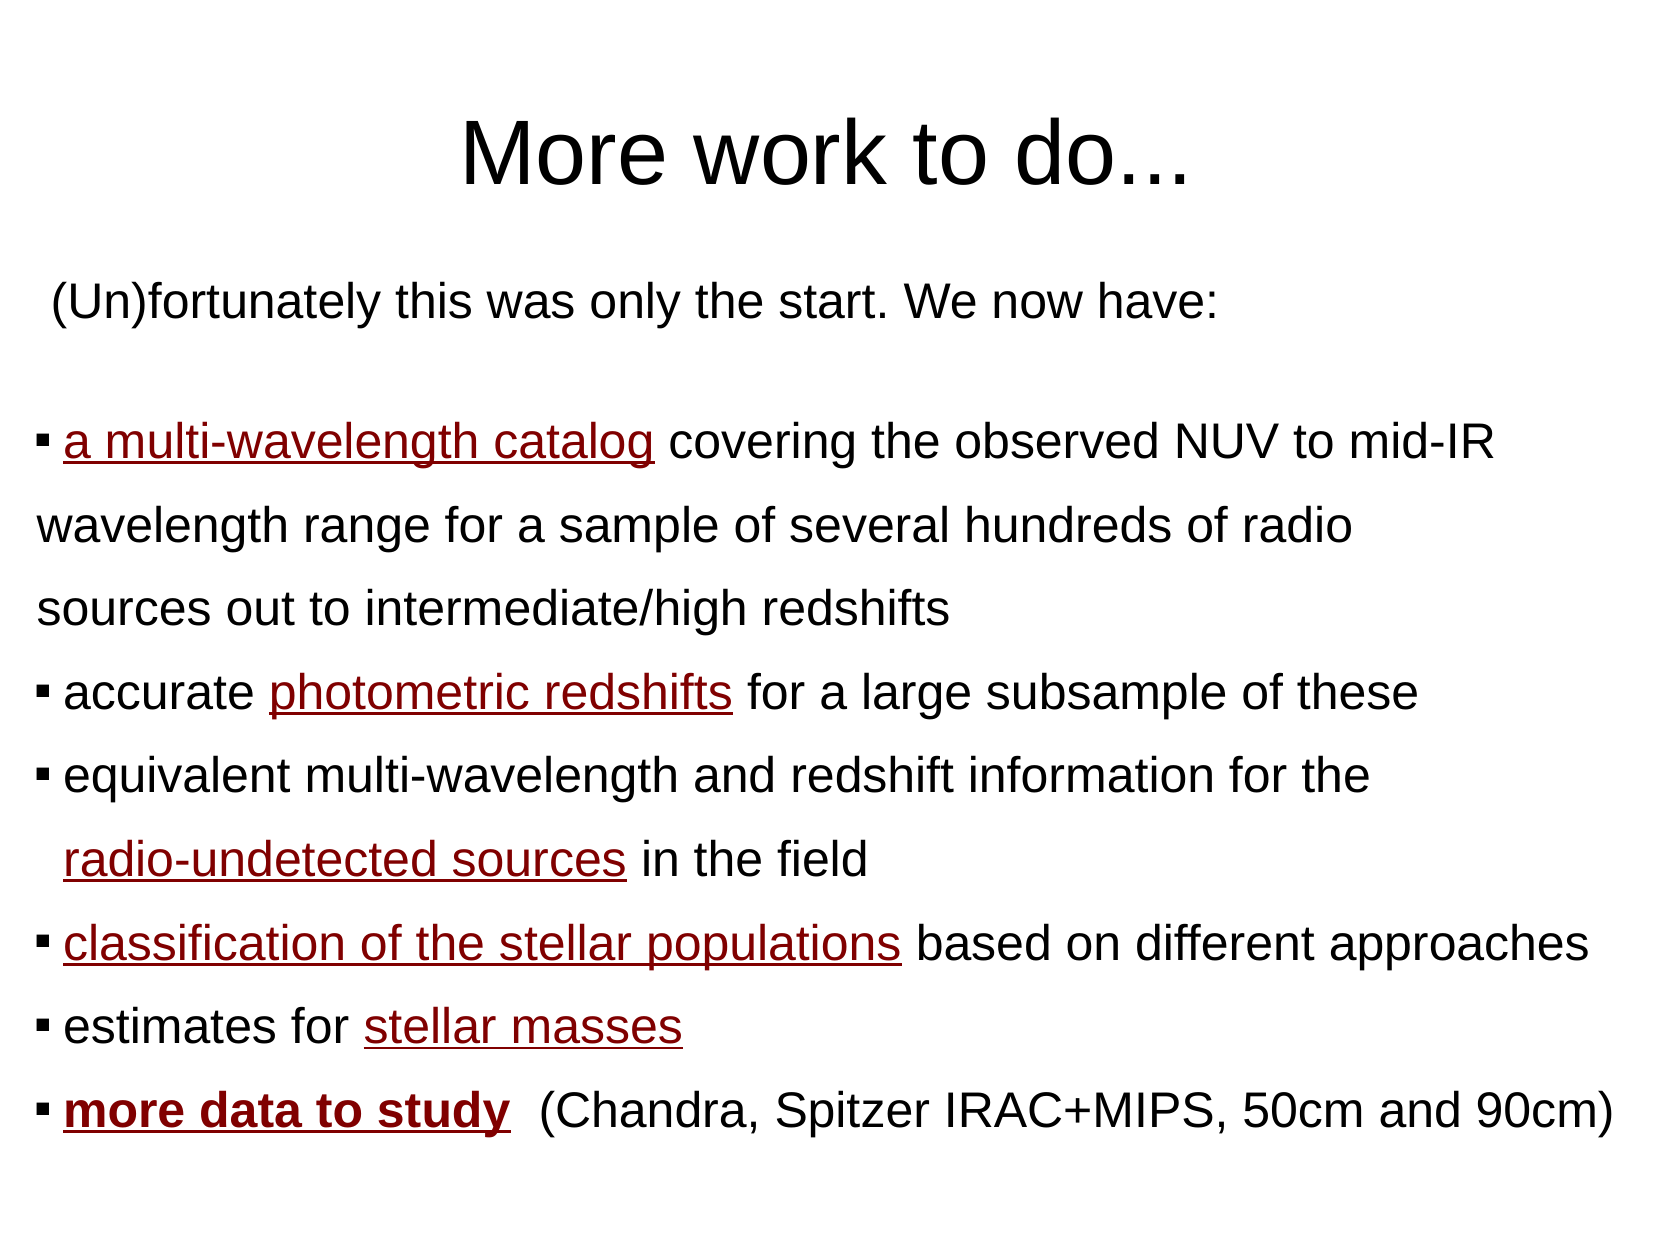

# More work to do...
 (Un)fortunately this was only the start. We now have:
 a multi-wavelength catalog covering the observed NUV to mid-IR wavelength range for a sample of several hundreds of radio sources out to intermediate/high redshifts
 accurate photometric redshifts for a large subsample of these
 equivalent multi-wavelength and redshift information for the
 radio-undetected sources in the field
 classification of the stellar populations based on different approaches
 estimates for stellar masses
 more data to study (Chandra, Spitzer IRAC+MIPS, 50cm and 90cm)